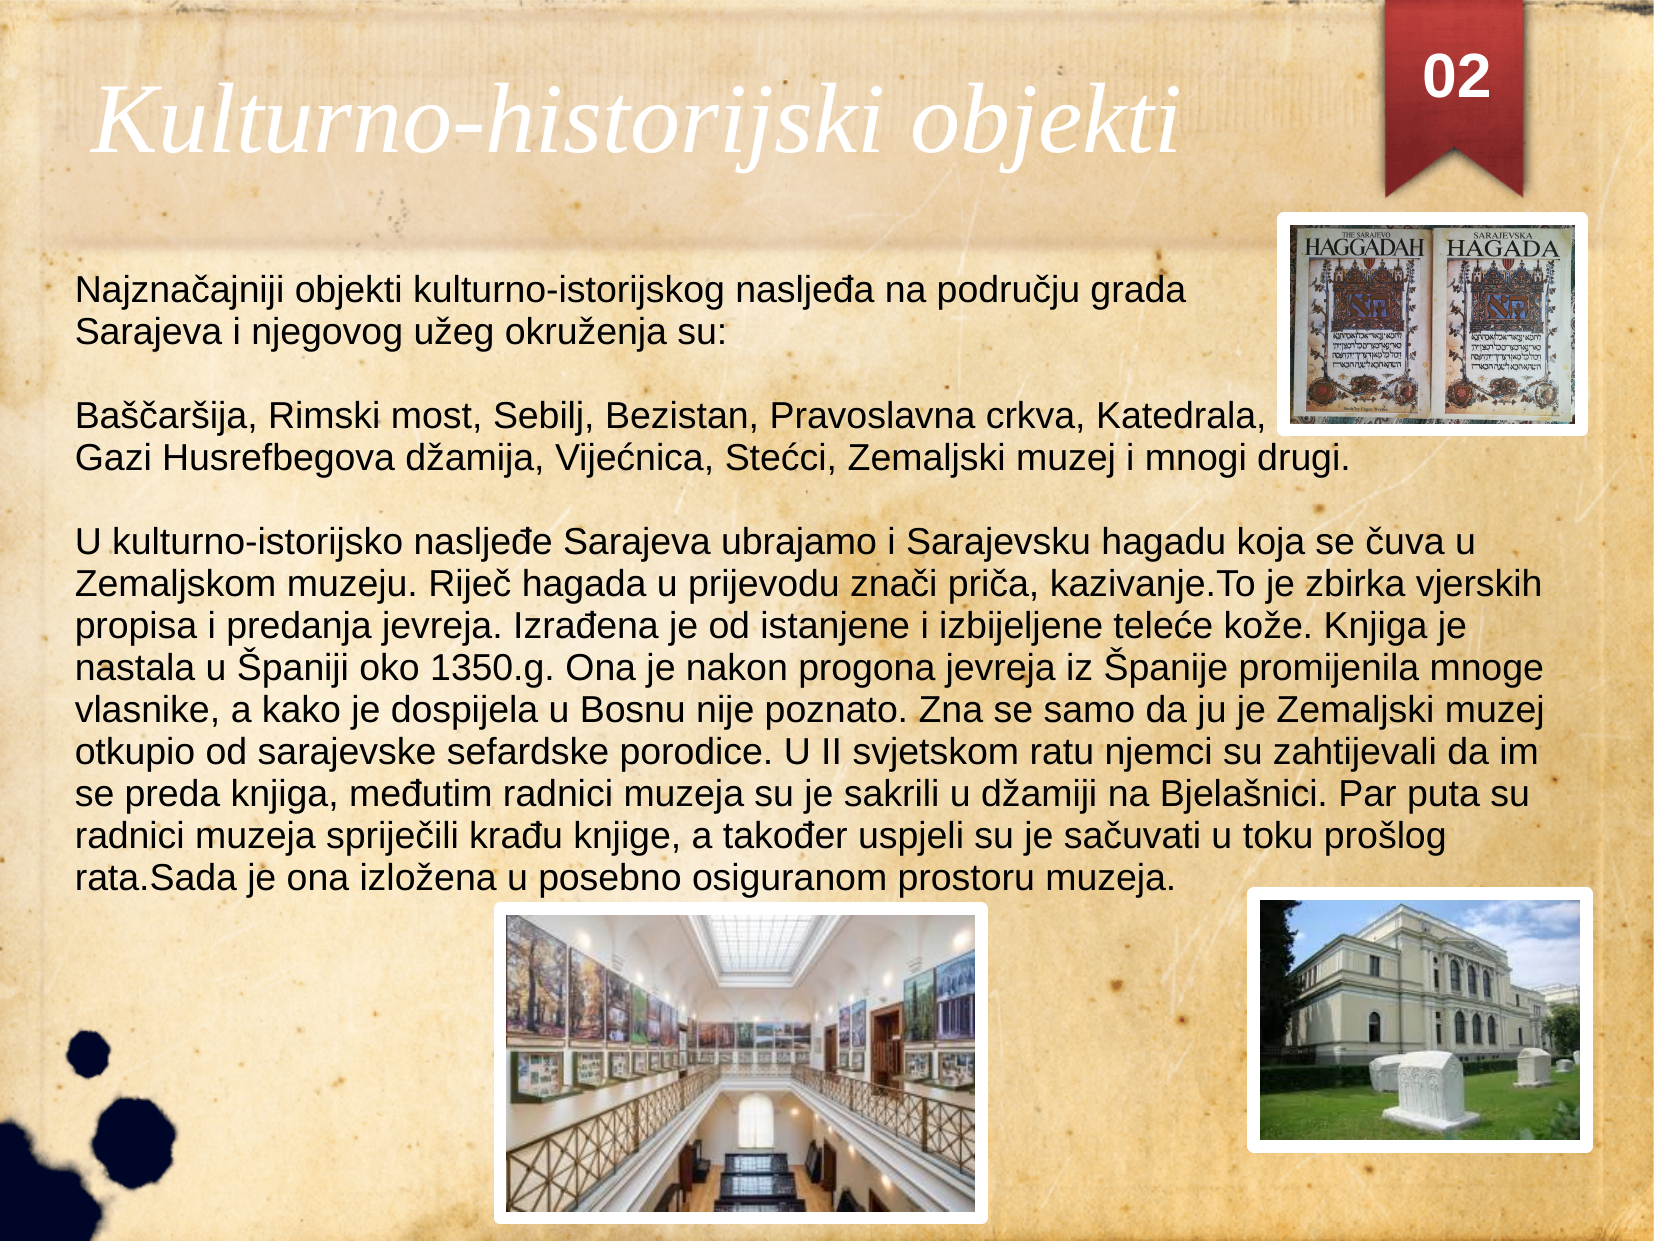

02
# Kulturno-historijski objekti
Najznačajniji objekti kulturno-istorijskog nasljeđa na području grada
Sarajeva i njegovog užeg okruženja su:
Baščaršija, Rimski most, Sebilj, Bezistan, Pravoslavna crkva, Katedrala,
Gazi Husrefbegova džamija, Vijećnica, Stećci, Zemaljski muzej i mnogi drugi.
U kulturno-istorijsko nasljeđe Sarajeva ubrajamo i Sarajevsku hagadu koja se čuva u Zemaljskom muzeju. Riječ hagada u prijevodu znači priča, kazivanje.To je zbirka vjerskih propisa i predanja jevreja. Izrađena je od istanjene i izbijeljene teleće kože. Knjiga je nastala u Španiji oko 1350.g. Ona je nakon progona jevreja iz Španije promijenila mnoge vlasnike, a kako je dospijela u Bosnu nije poznato. Zna se samo da ju je Zemaljski muzej otkupio od sarajevske sefardske porodice. U II svjetskom ratu njemci su zahtijevali da im se preda knjiga, međutim radnici muzeja su je sakrili u džamiji na Bjelašnici. Par puta su radnici muzeja spriječili krađu knjige, a također uspjeli su je sačuvati u toku prošlog rata.Sada je ona izložena u posebno osiguranom prostoru muzeja.